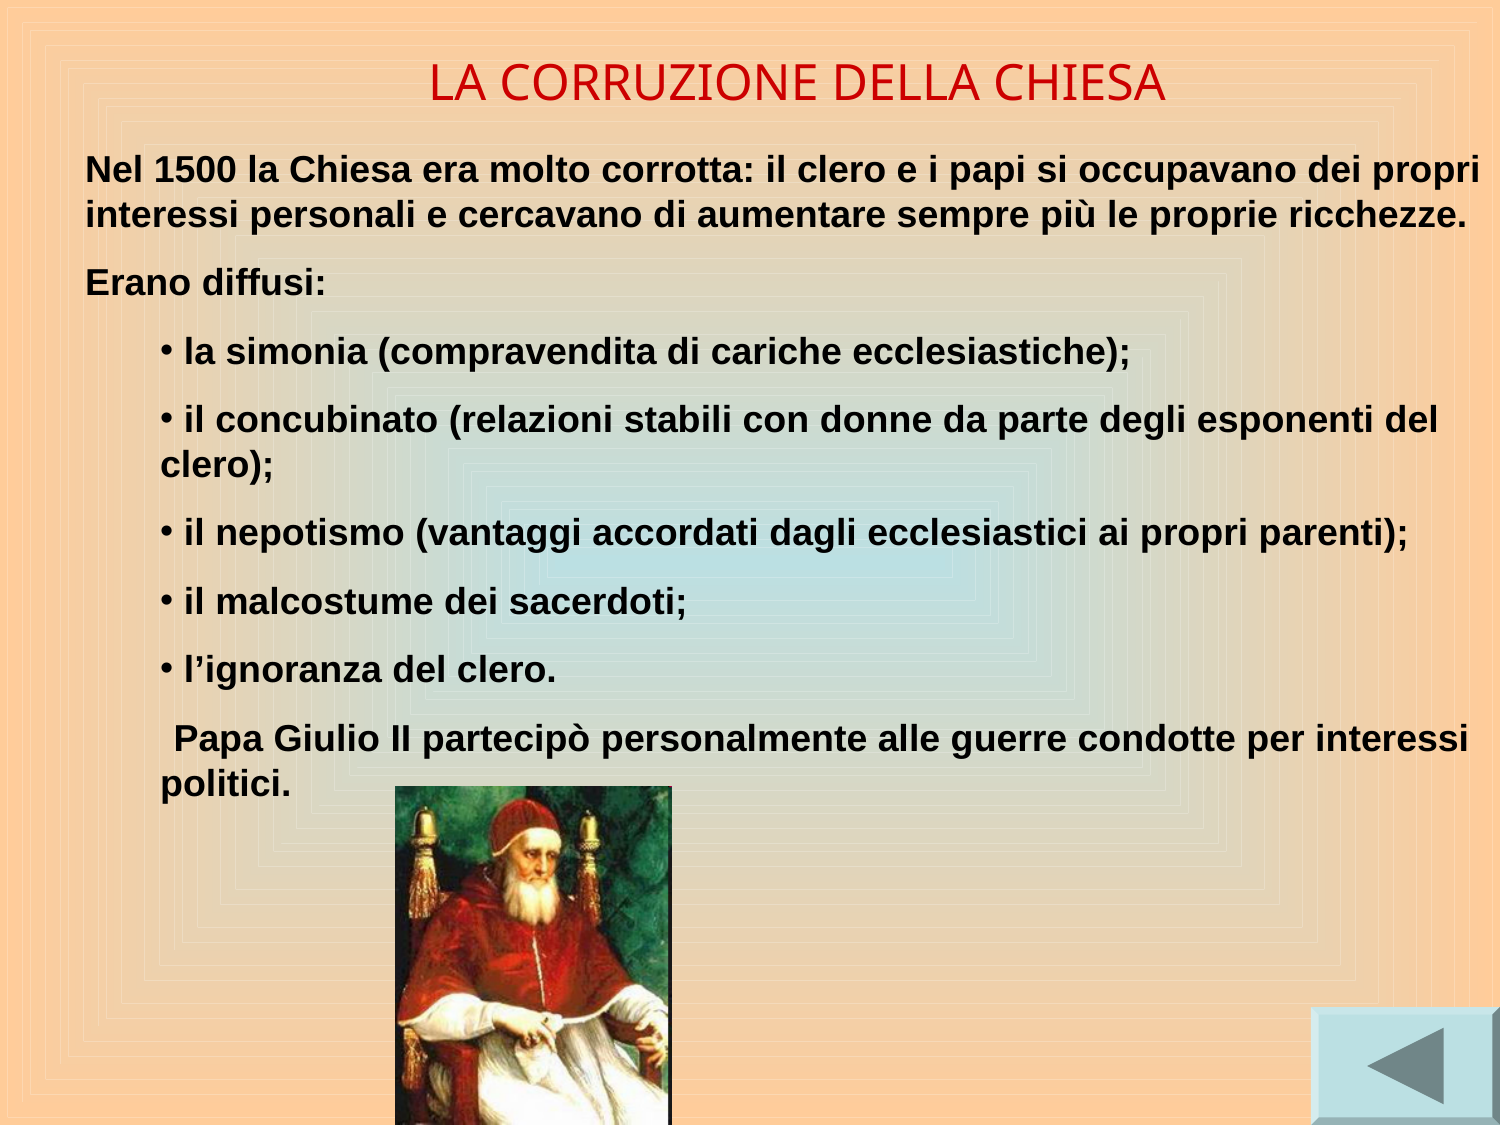

LA CORRUZIONE DELLA CHIESA
Nel 1500 la Chiesa era molto corrotta: il clero e i papi si occupavano dei propri interessi personali e cercavano di aumentare sempre più le proprie ricchezze.
Erano diffusi:
 la simonia (compravendita di cariche ecclesiastiche);
 il concubinato (relazioni stabili con donne da parte degli esponenti del clero);
 il nepotismo (vantaggi accordati dagli ecclesiastici ai propri parenti);
 il malcostume dei sacerdoti;
 l’ignoranza del clero.
Papa Giulio II partecipò personalmente alle guerre condotte per interessi politici.